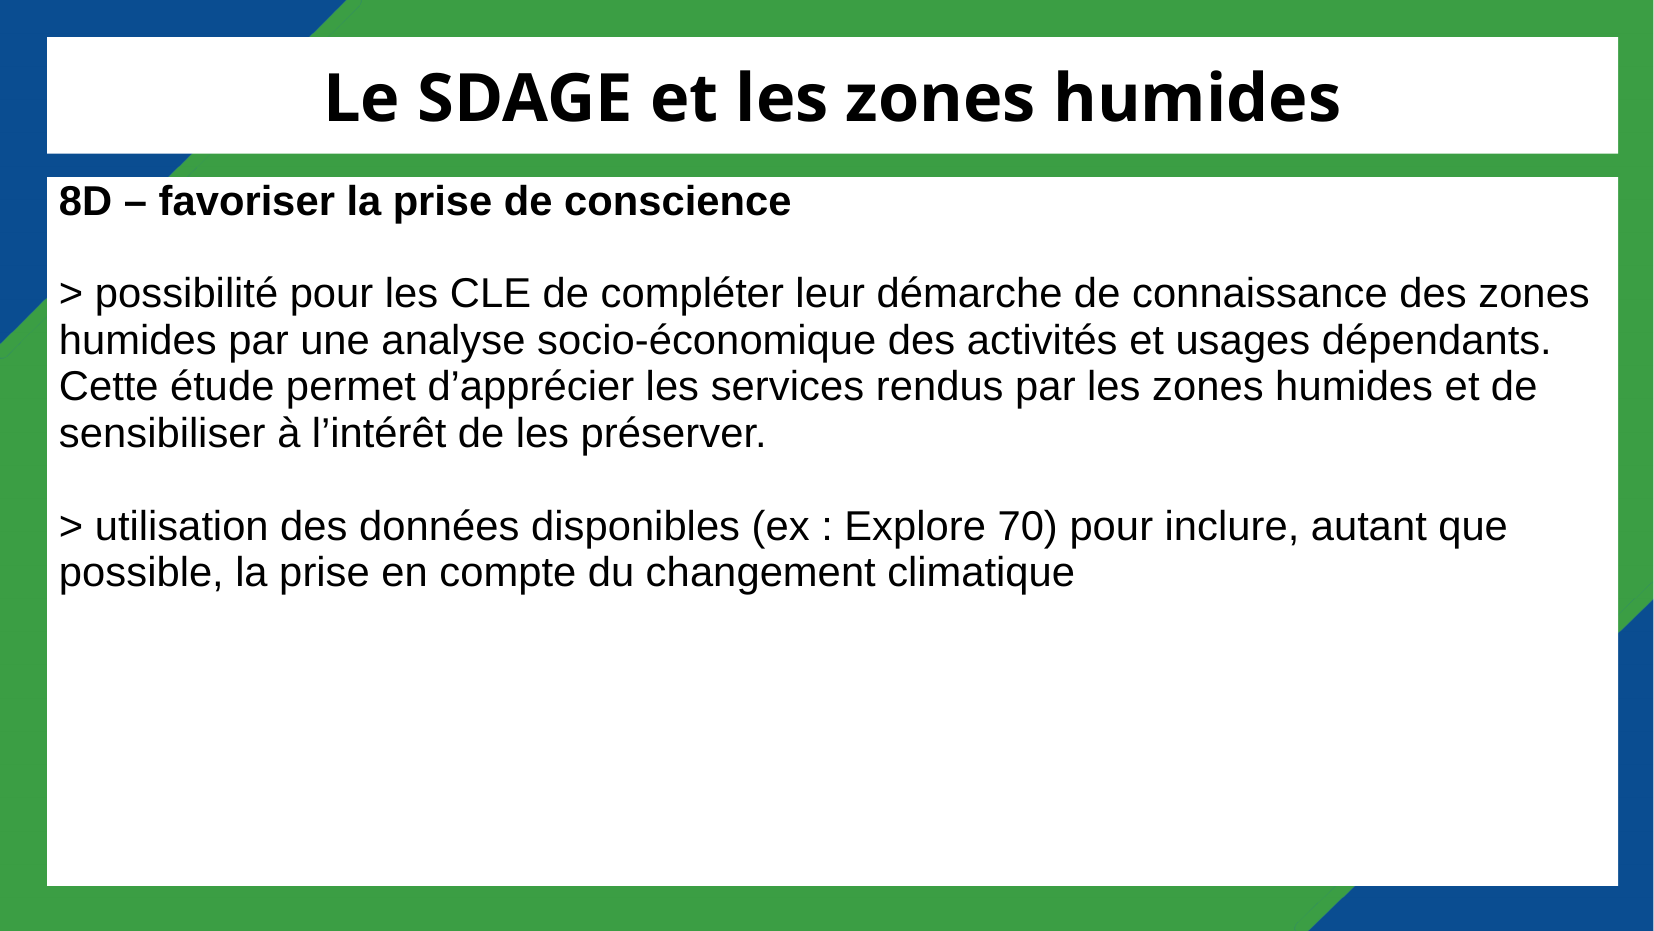

# Le SDAGE et les zones humides
8D – favoriser la prise de conscience
> possibilité pour les CLE de compléter leur démarche de connaissance des zones humides par une analyse socio-économique des activités et usages dépendants. Cette étude permet d’apprécier les services rendus par les zones humides et de sensibiliser à l’intérêt de les préserver.
> utilisation des données disponibles (ex : Explore 70) pour inclure, autant que possible, la prise en compte du changement climatique